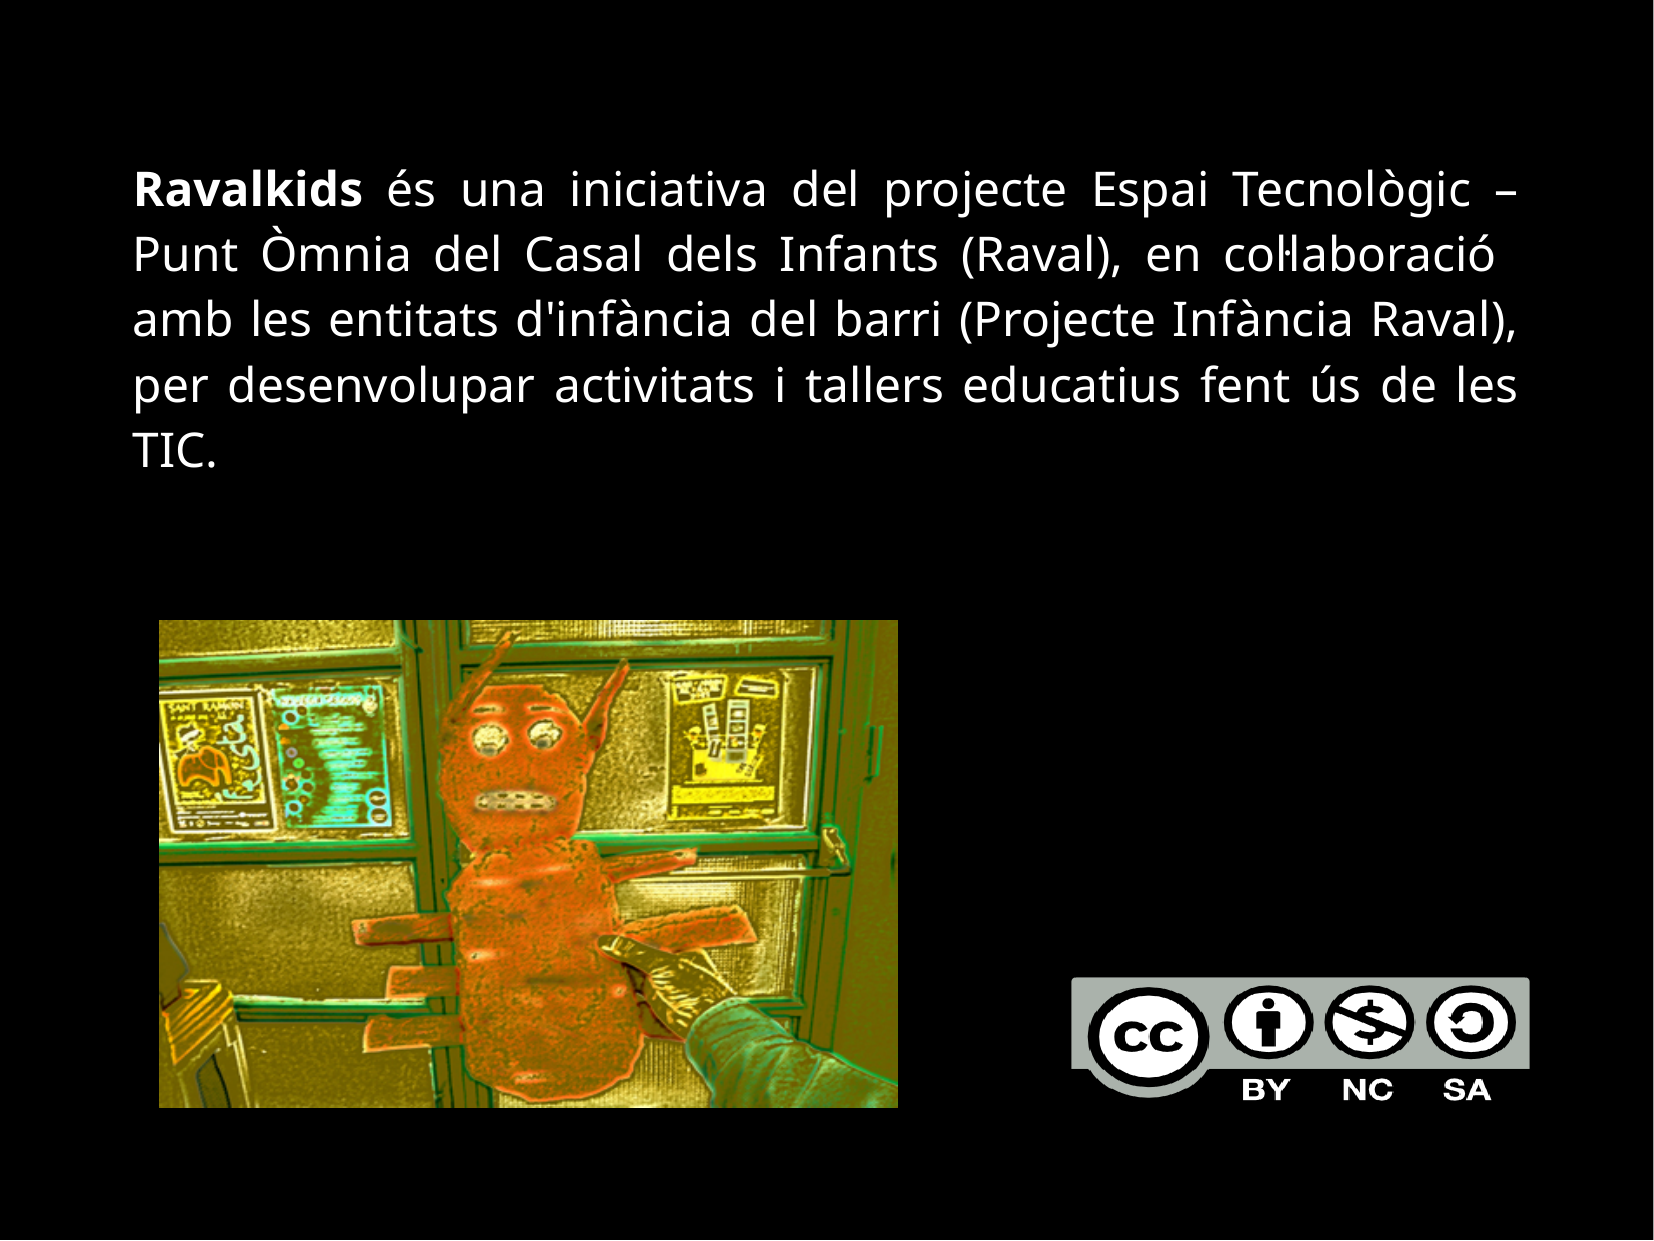

Ravalkids és una iniciativa del projecte Espai Tecnològic – Punt Òmnia del Casal dels Infants (Raval), en col·laboració amb les entitats d'infància del barri (Projecte Infància Raval), per desenvolupar activitats i tallers educatius fent ús de les TIC.